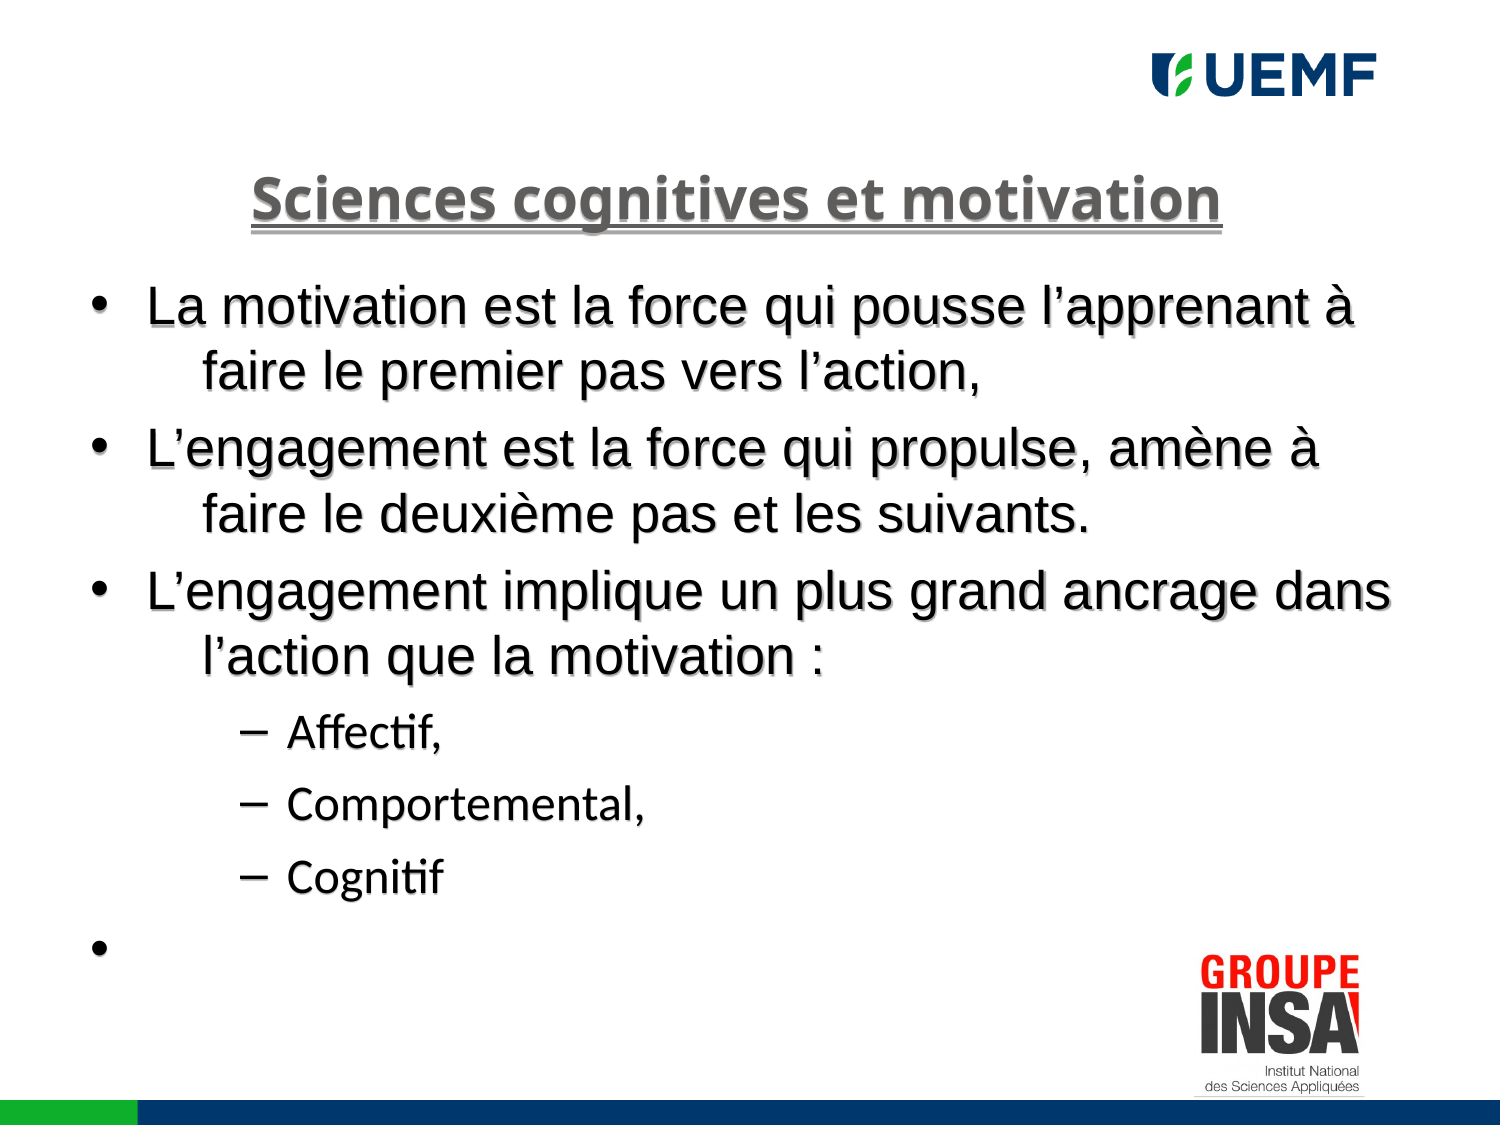

# Sciences cognitives et motivation
La motivation est la force qui pousse l’apprenant à faire le premier pas vers l’action,
L’engagement est la force qui propulse, amène à faire le deuxième pas et les suivants.
L’engagement implique un plus grand ancrage dans l’action que la motivation :
Affectif,
Comportemental,
Cognitif